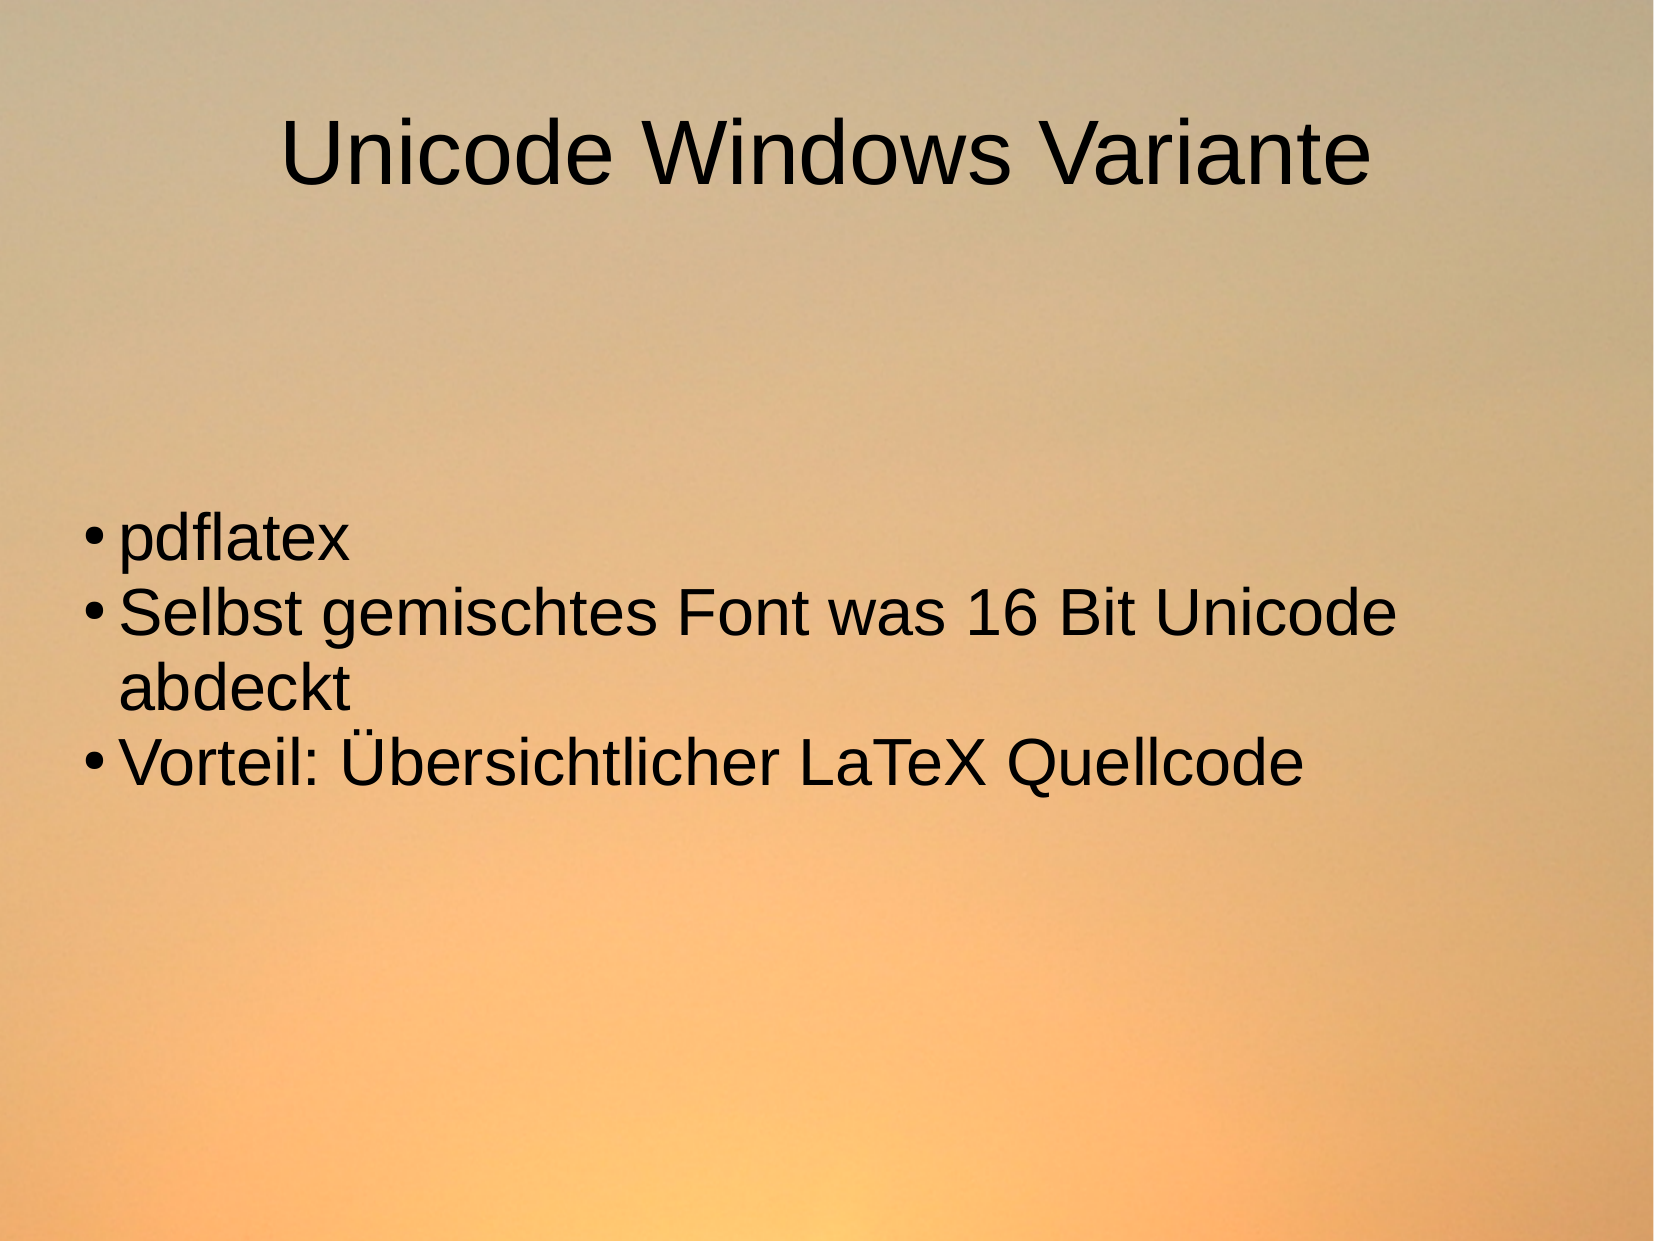

# Unicode Windows Variante
pdflatex
Selbst gemischtes Font was 16 Bit Unicode abdeckt
Vorteil: Übersichtlicher LaTeX Quellcode